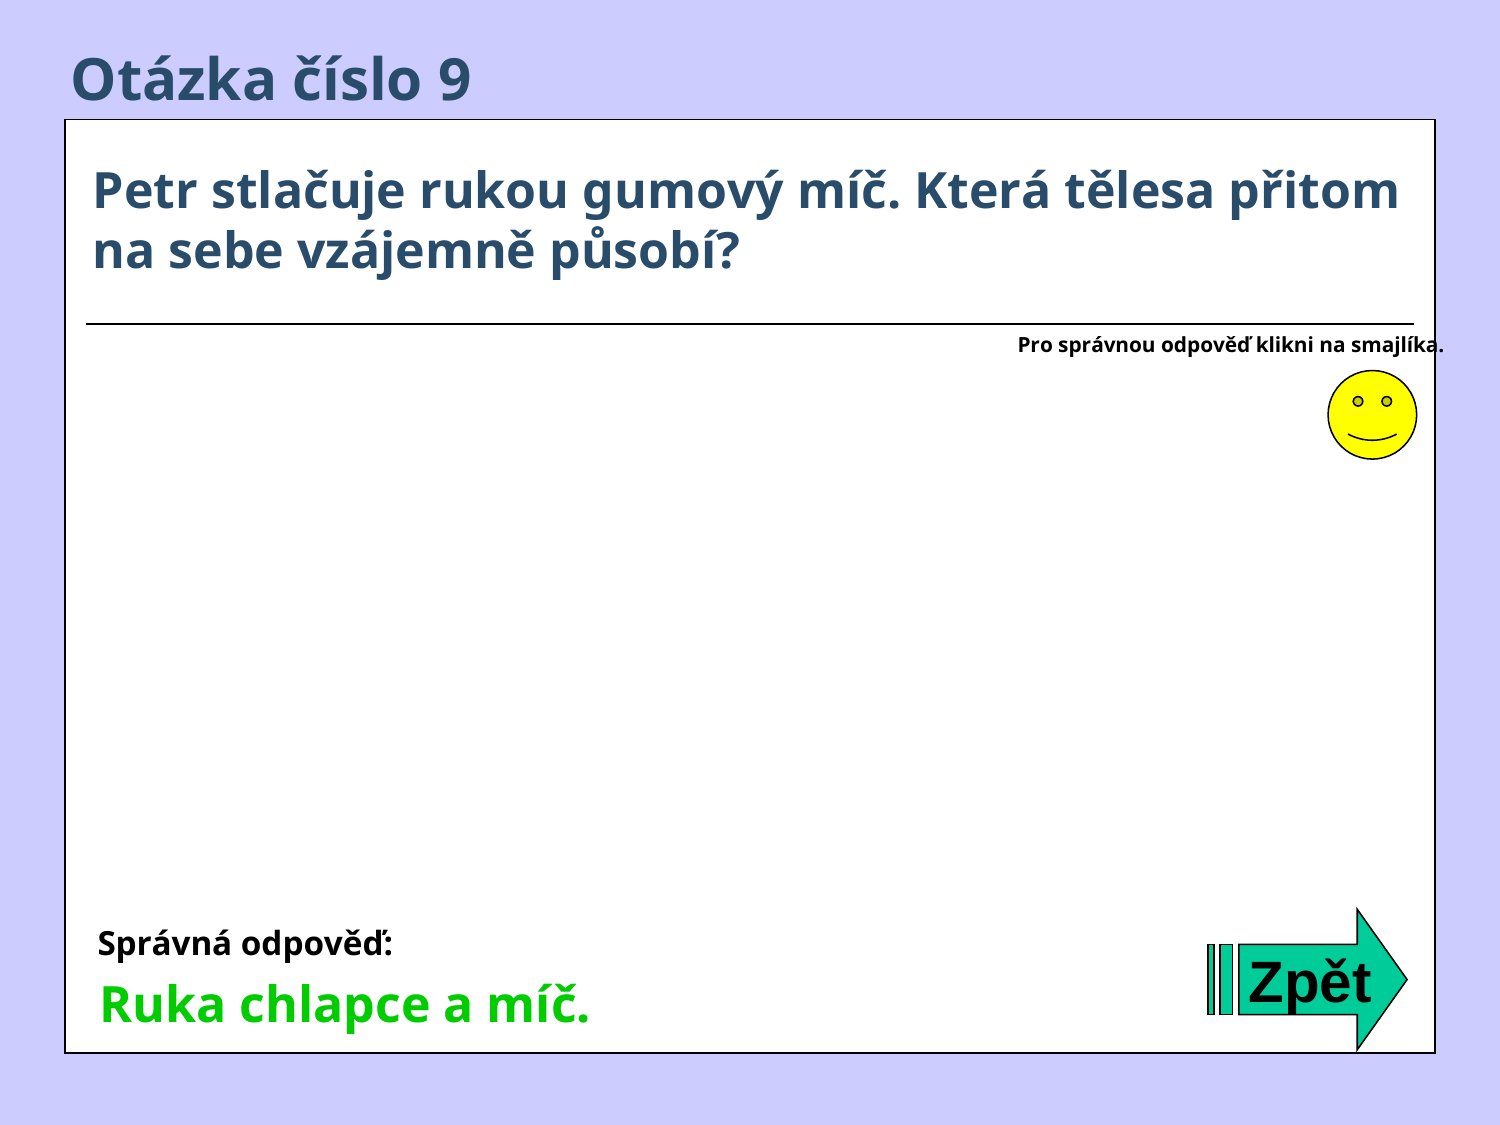

Otázka číslo 9
Petr stlačuje rukou gumový míč. Která tělesa přitom na sebe vzájemně působí?
Pro správnou odpověď klikni na smajlíka.
Správná odpověď:
Zpět
Ruka chlapce a míč.